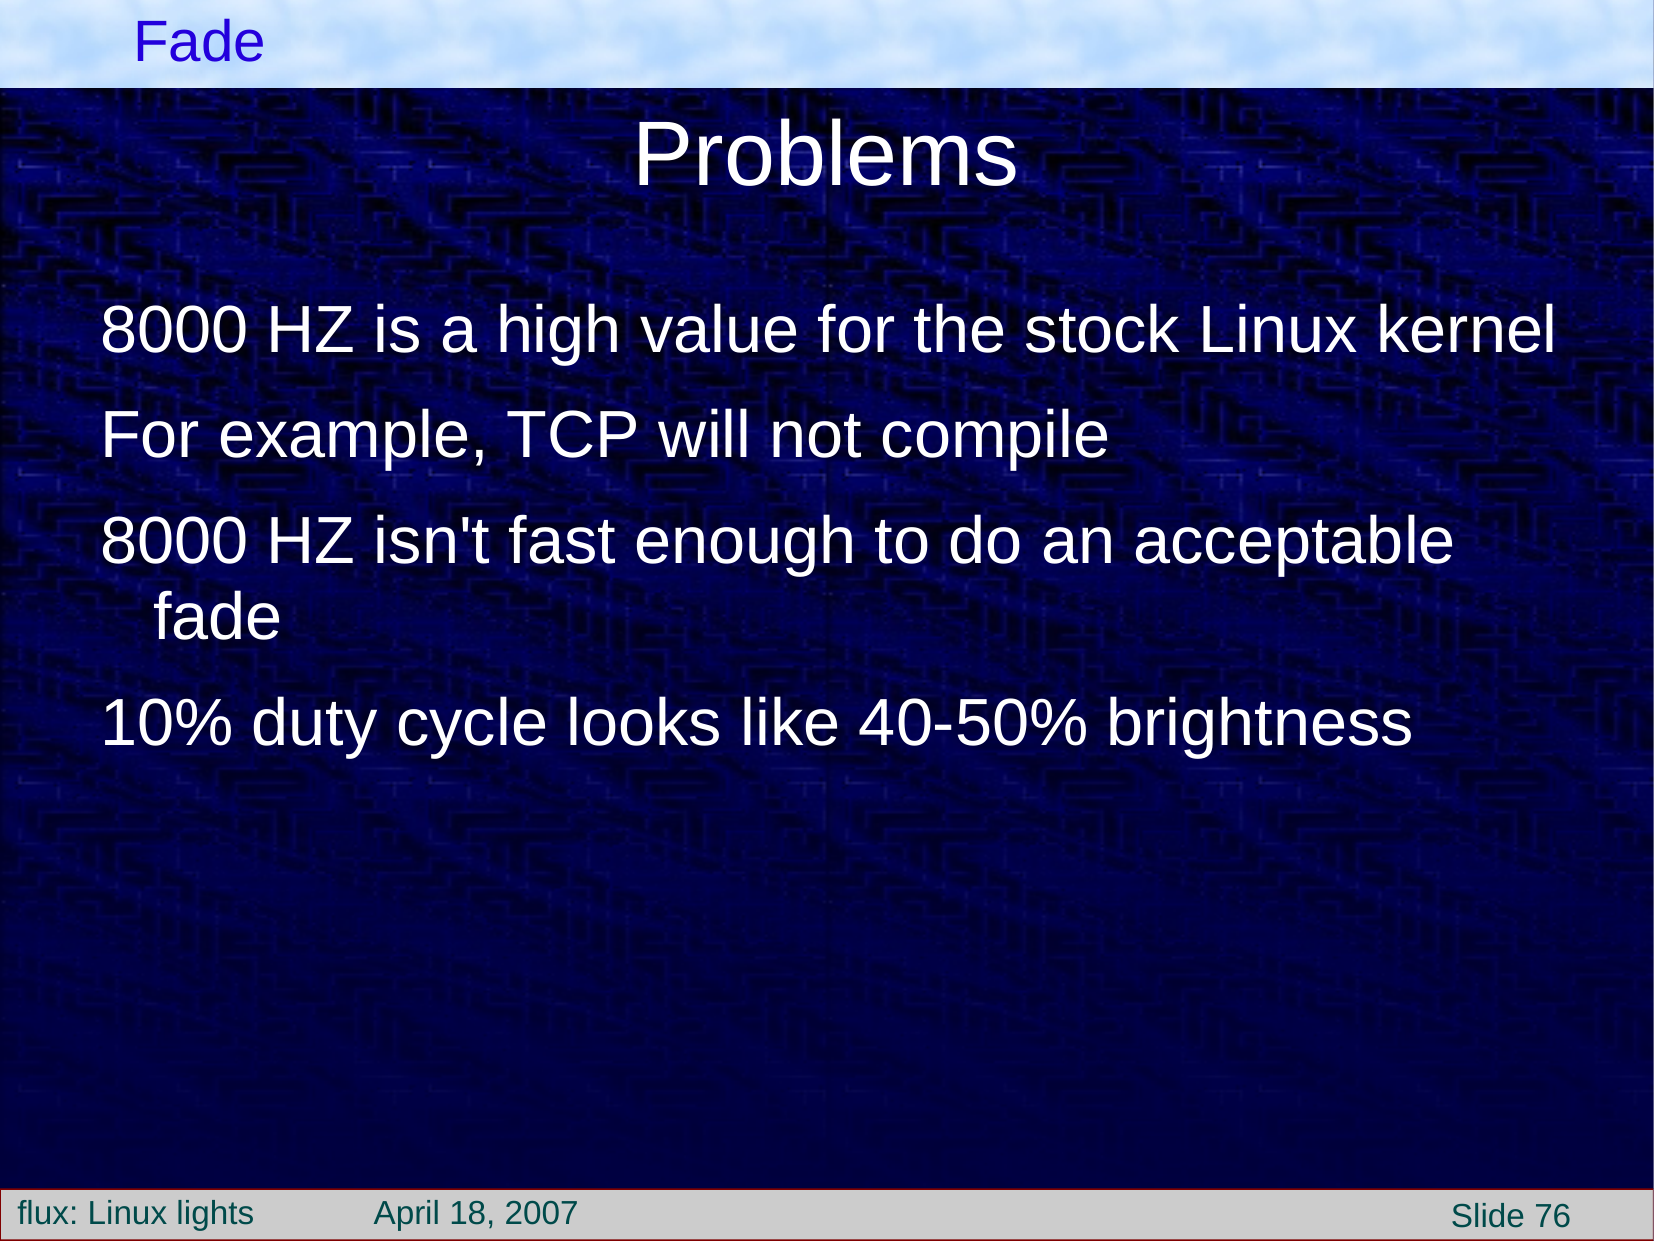

Fade
# Problems
8000 HZ is a high value for the stock Linux kernel
For example, TCP will not compile
8000 HZ isn't fast enough to do an acceptable fade
10% duty cycle looks like 40-50% brightness
flux: Linux lights	April 18, 2007
Slide